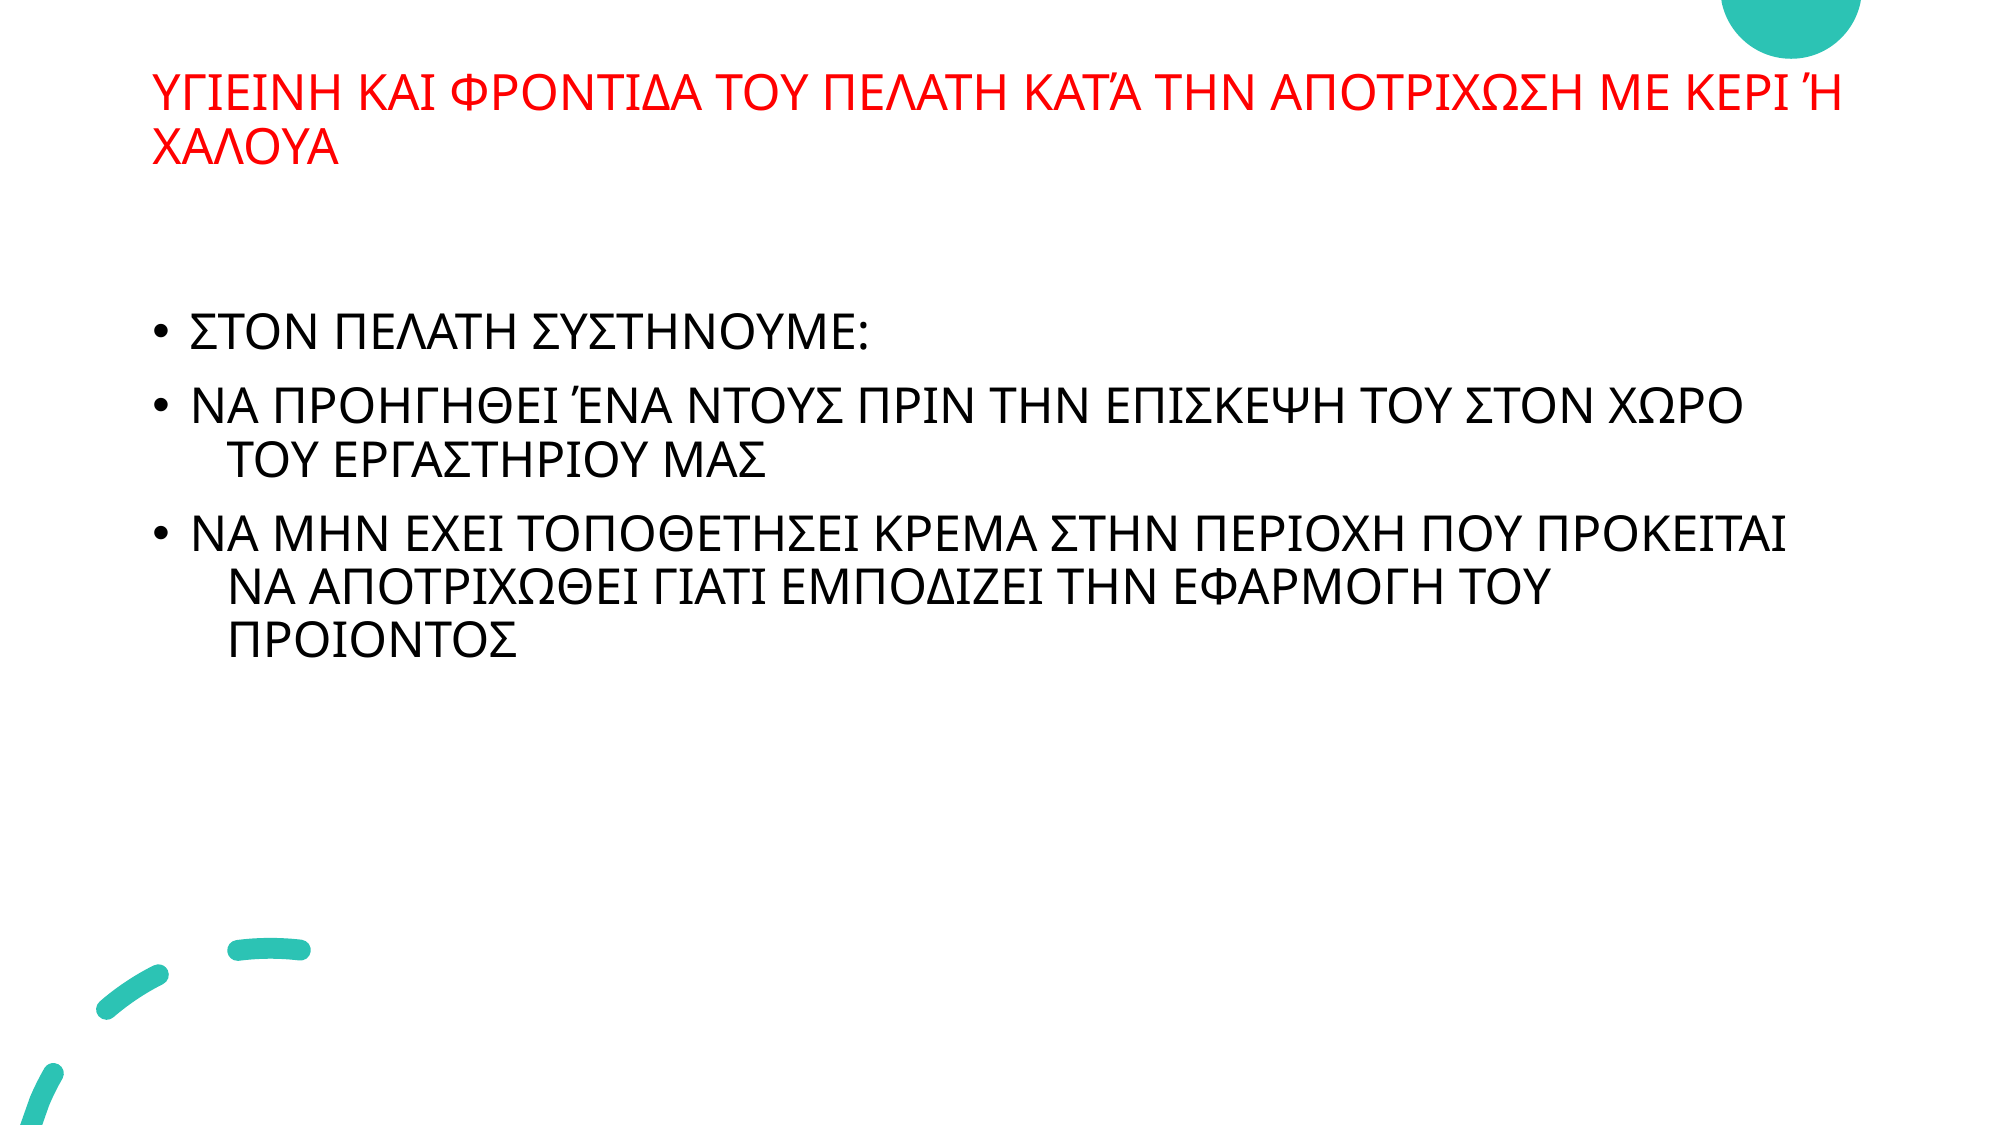

# ΥΓΙΕΙΝΗ ΚΑΙ ΦΡΟΝΤΙΔΑ ΤΟΥ ΠΕΛΑΤΗ ΚΑΤΆ ΤΗΝ ΑΠΟΤΡΙΧΩΣΗ ΜΕ ΚΕΡΙ Ή ΧΑΛΟΥΑ
ΣΤΟΝ ΠΕΛΑΤΗ ΣΥΣΤΗΝΟΥΜΕ:
ΝΑ ΠΡΟΗΓΗΘΕΙ ΈΝΑ ΝΤΟΥΣ ΠΡΙΝ ΤΗΝ ΕΠΙΣΚΕΨΗ ΤΟΥ ΣΤΟΝ ΧΩΡΟ ΤΟΥ ΕΡΓΑΣΤΗΡΙΟΥ ΜΑΣ
ΝΑ ΜΗΝ ΕΧΕΙ ΤΟΠΟΘΕΤΗΣΕΙ ΚΡΕΜΑ ΣΤΗΝ ΠΕΡΙΟΧΗ ΠΟΥ ΠΡΟΚΕΙΤΑΙ ΝΑ ΑΠΟΤΡΙΧΩΘΕΙ ΓΙΑΤΙ ΕΜΠΟΔΙΖΕΙ ΤΗΝ ΕΦΑΡΜΟΓΗ ΤΟΥ ΠΡΟΙΟΝΤΟΣ